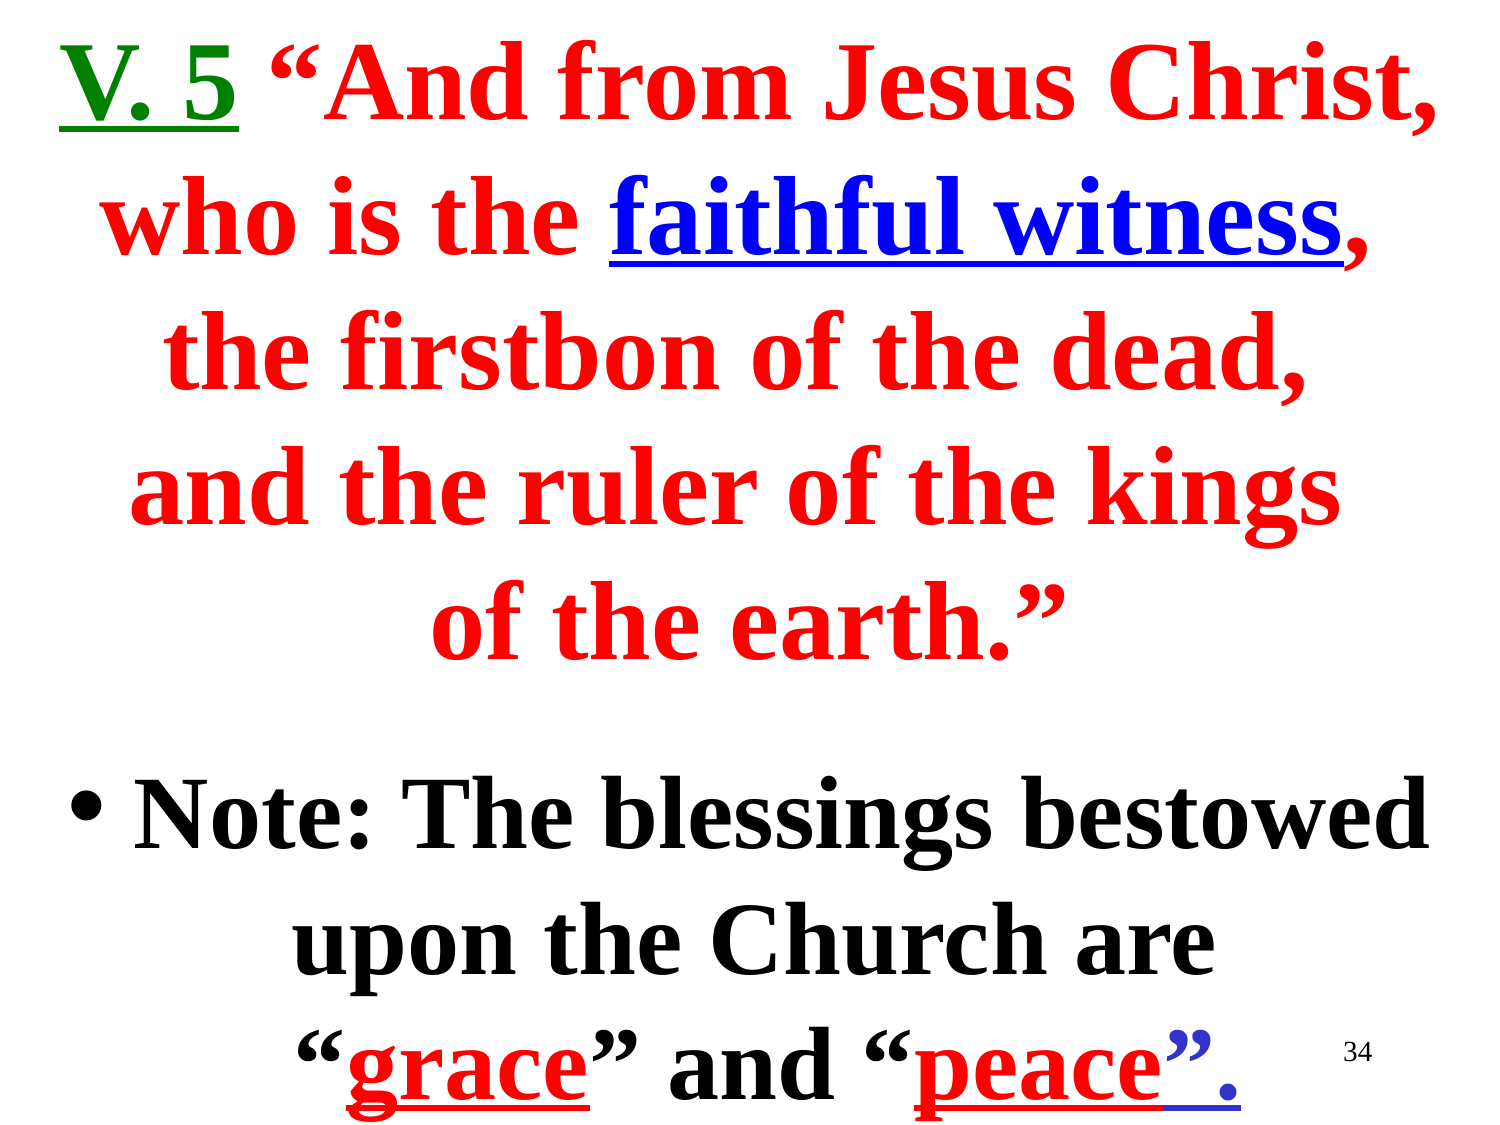

V. 5 “And from Jesus Christ, who is the faithful witness,
the firstbon of the dead,
and the ruler of the kings
of the earth.”
 Note: The blessings bestowed upon the Church are
“grace” and “peace”.